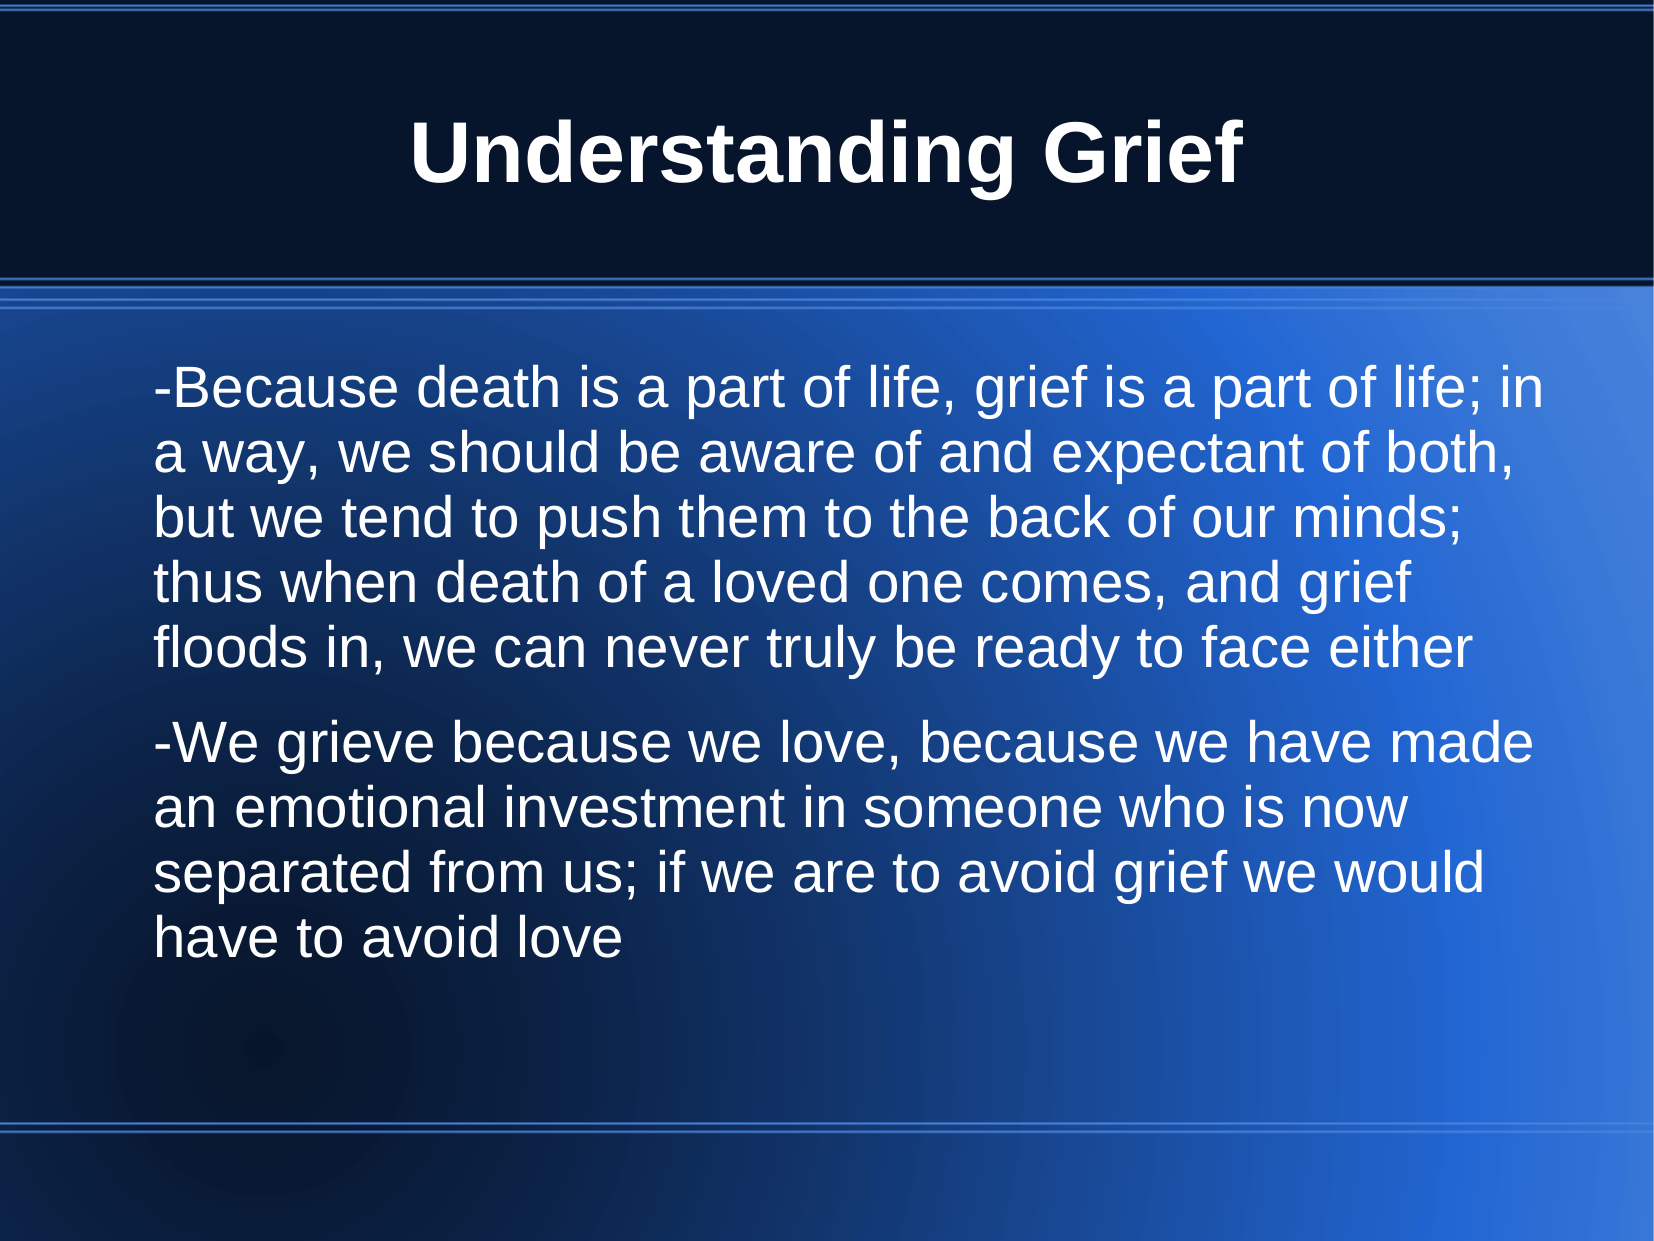

# Understanding Grief
-Because death is a part of life, grief is a part of life; in a way, we should be aware of and expectant of both, but we tend to push them to the back of our minds; thus when death of a loved one comes, and grief floods in, we can never truly be ready to face either
-We grieve because we love, because we have made an emotional investment in someone who is now separated from us; if we are to avoid grief we would have to avoid love